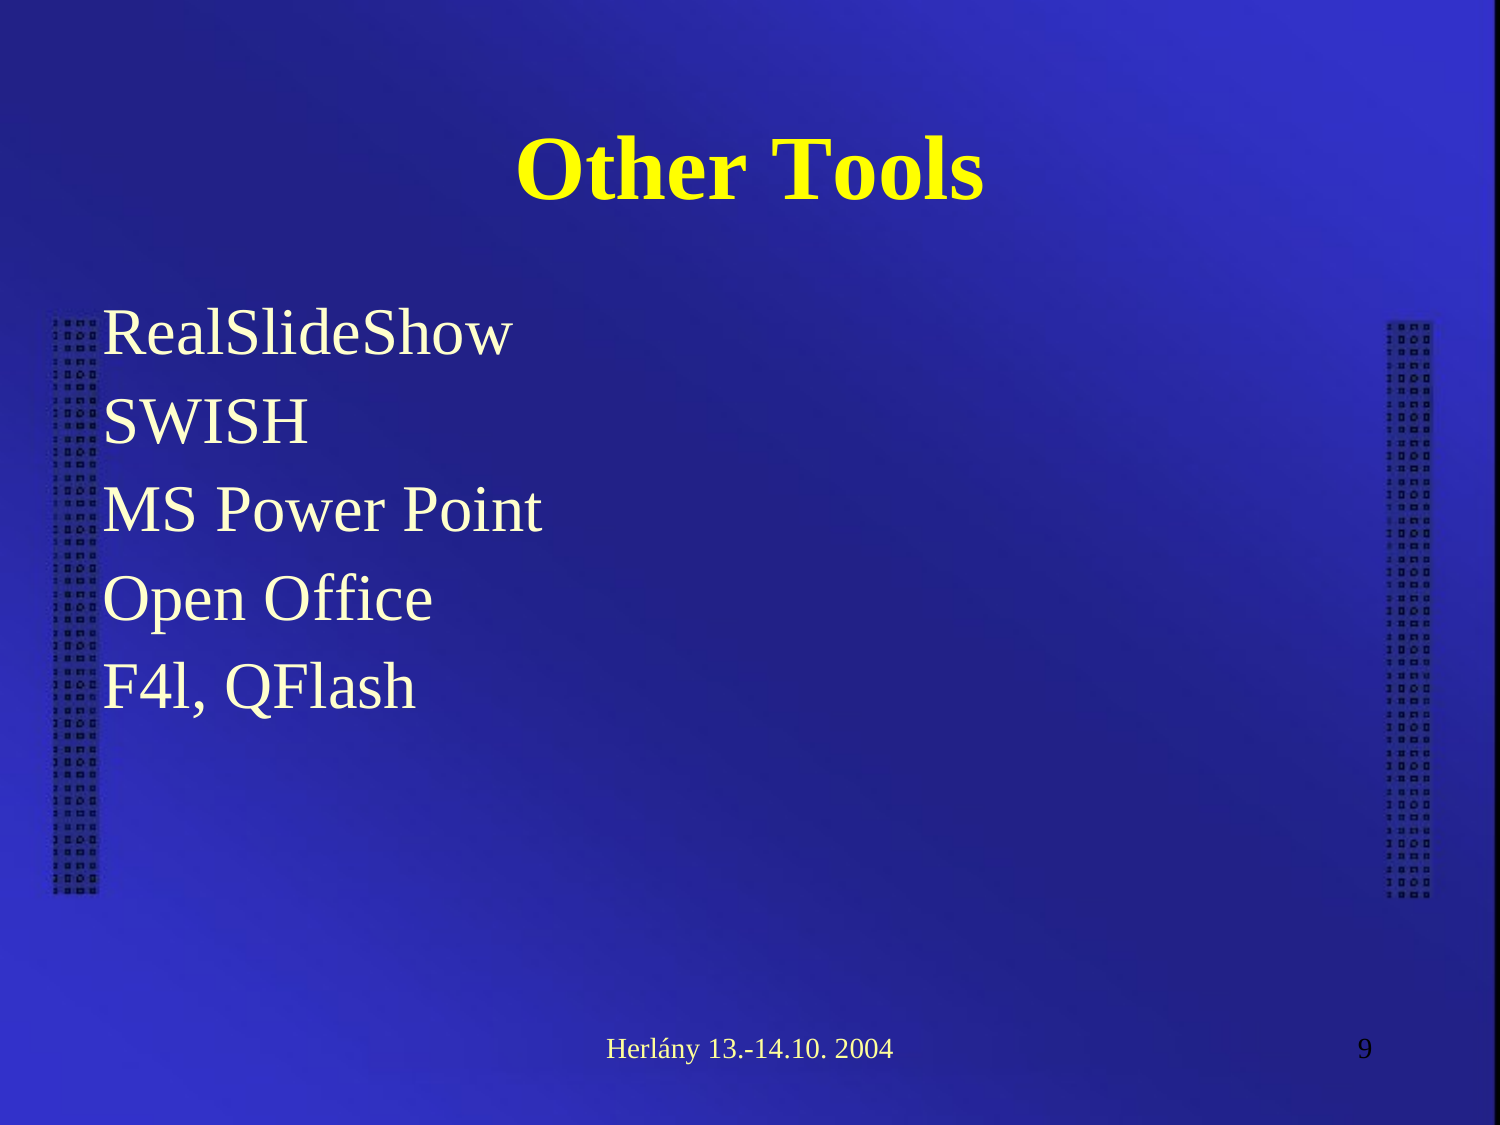

# Other Tools
RealSlideShow
SWISH
MS Power Point
Open Office
F4l, QFlash
Herlány 13.-14.10. 2004